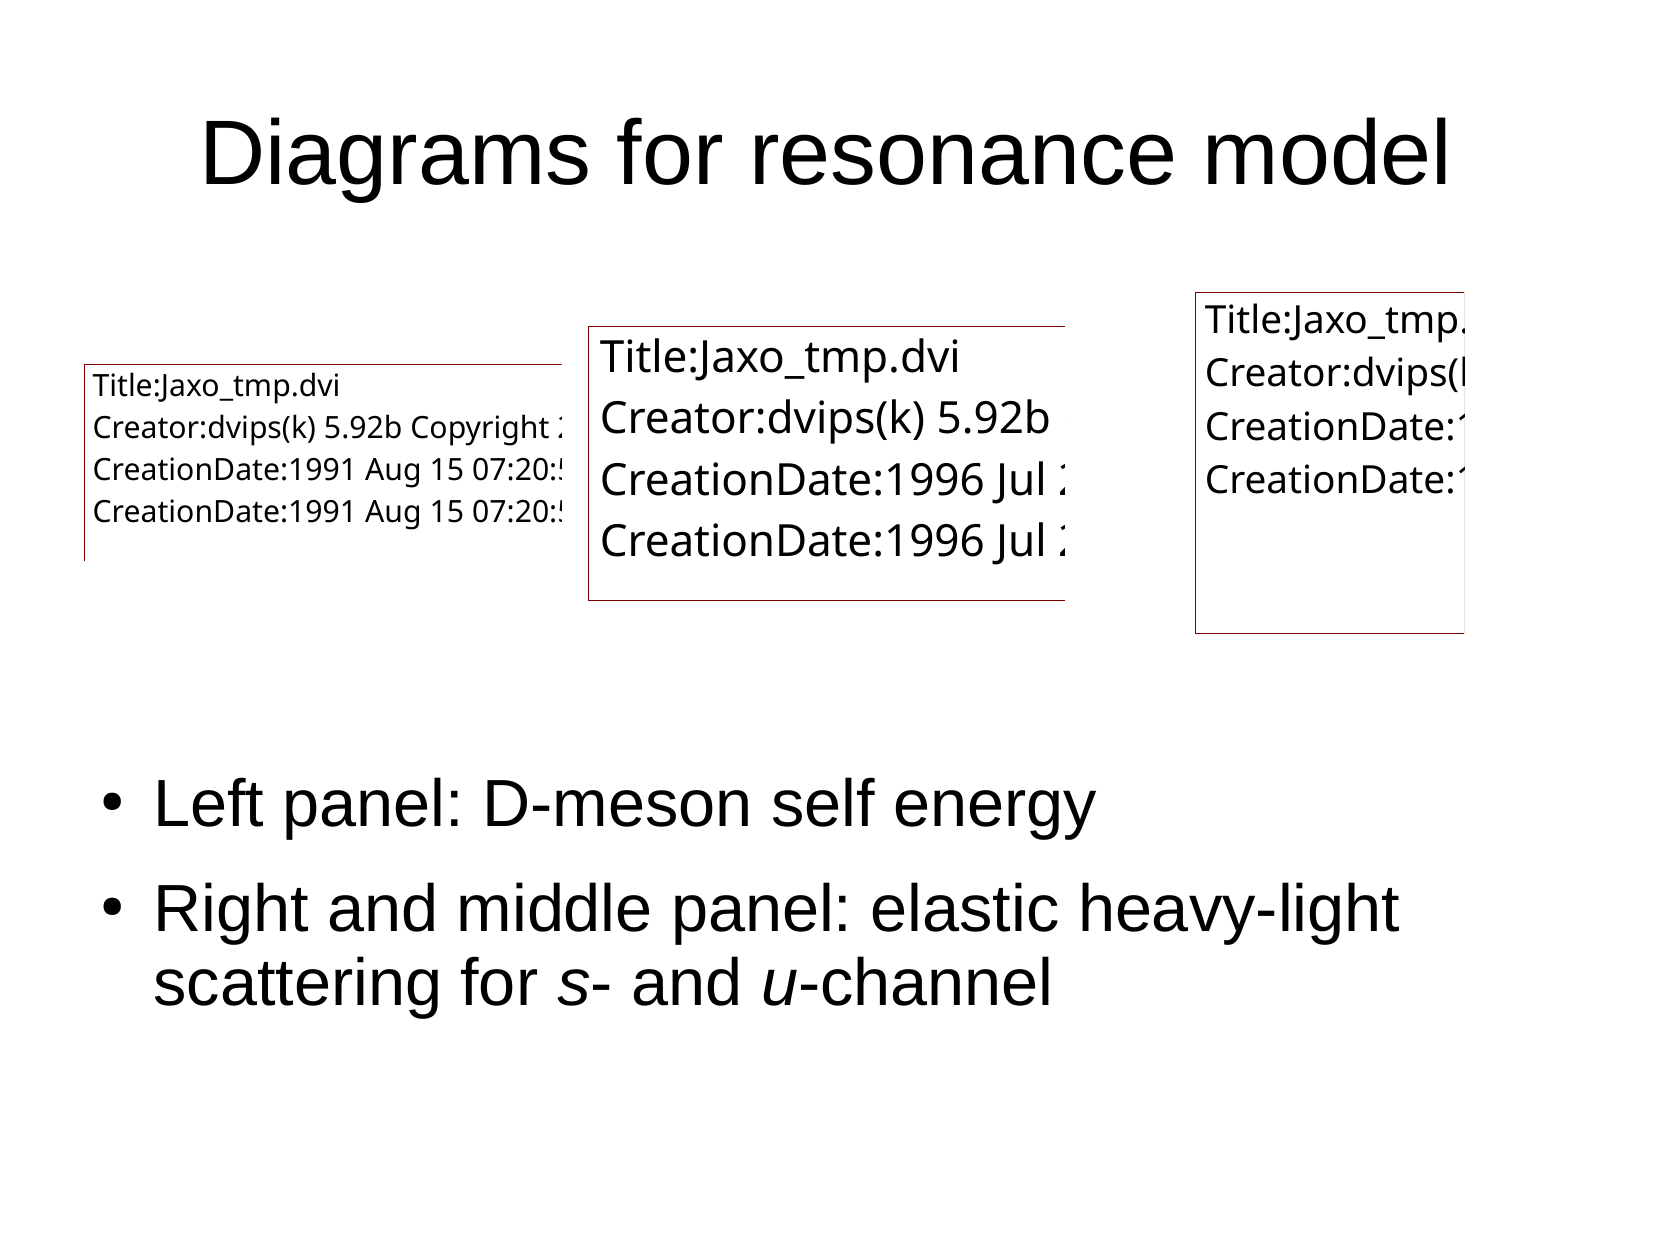

# Diagrams for resonance model
Left panel: D-meson self energy
Right and middle panel: elastic heavy-light scattering for s- and u-channel